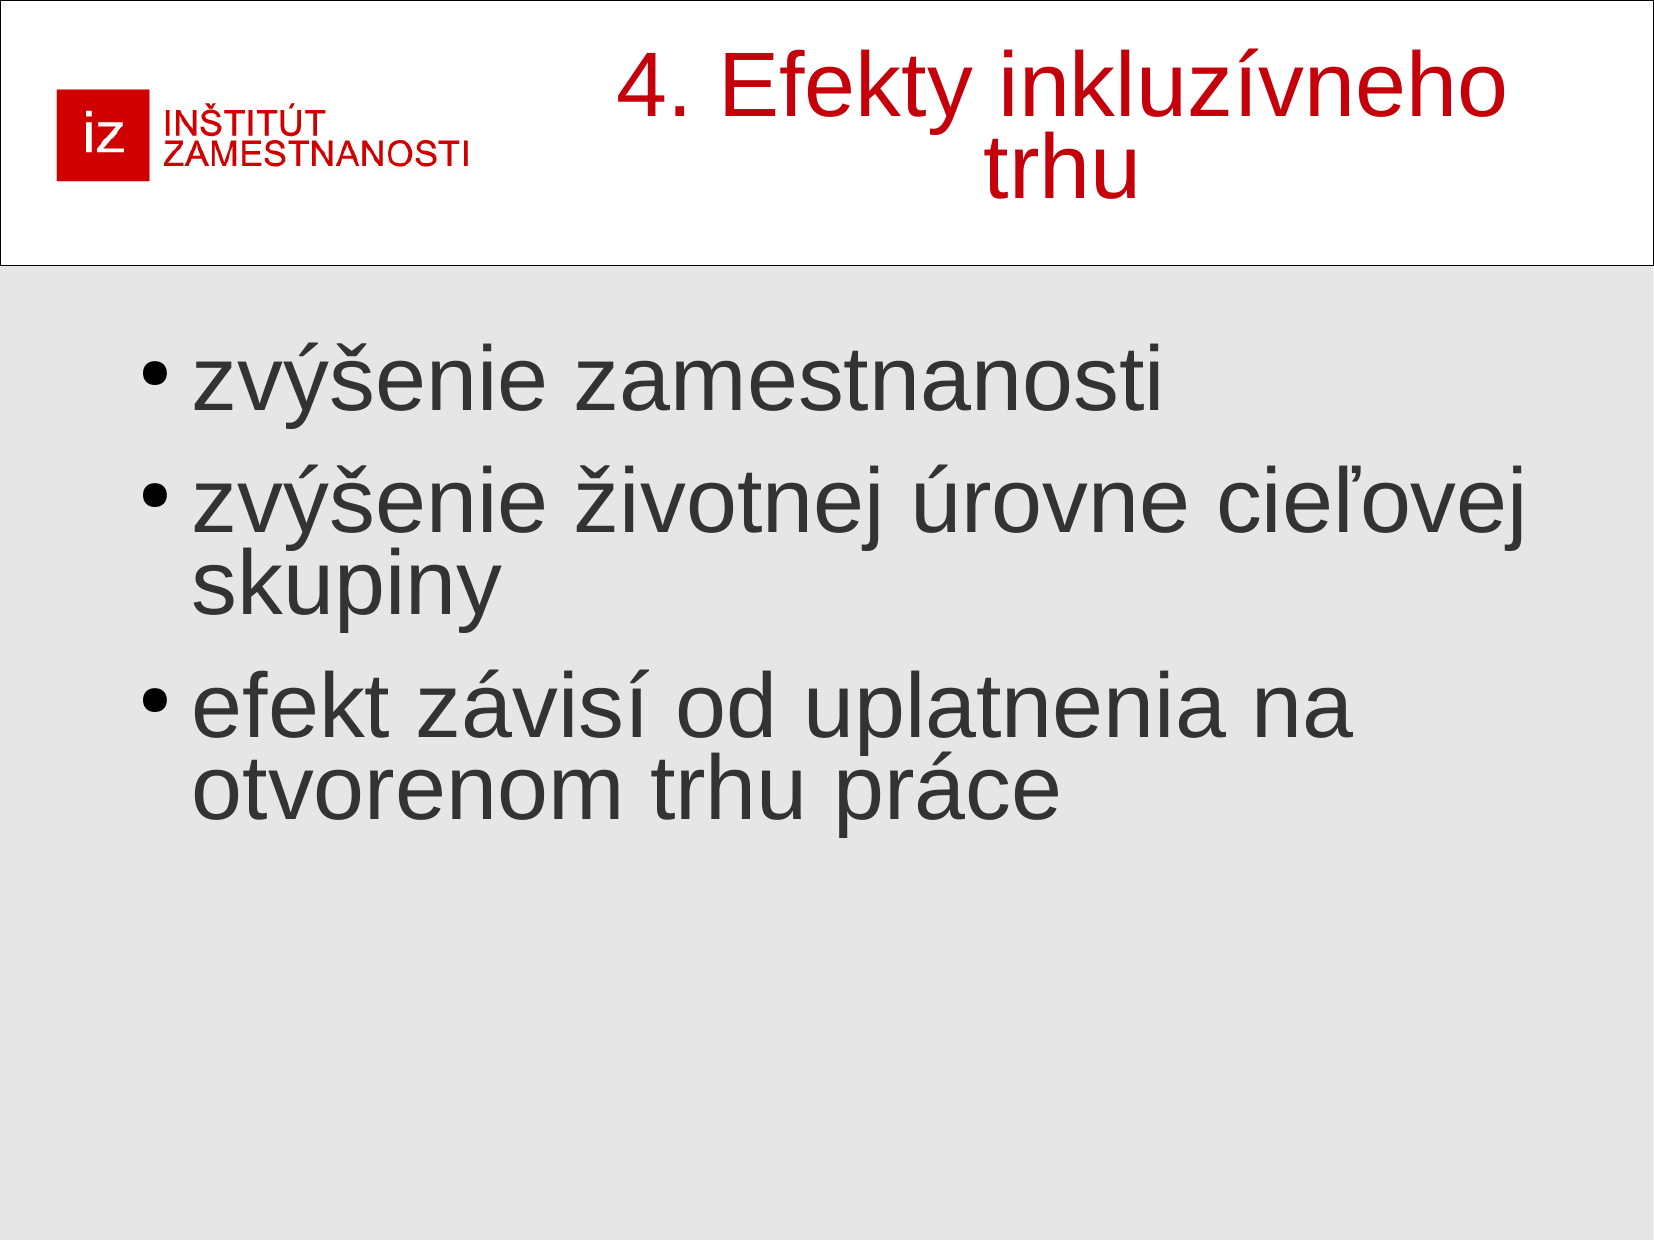

# 4. Efekty inkluzívneho trhu
zvýšenie zamestnanosti
zvýšenie životnej úrovne cieľovej skupiny
efekt závisí od uplatnenia na otvorenom trhu práce